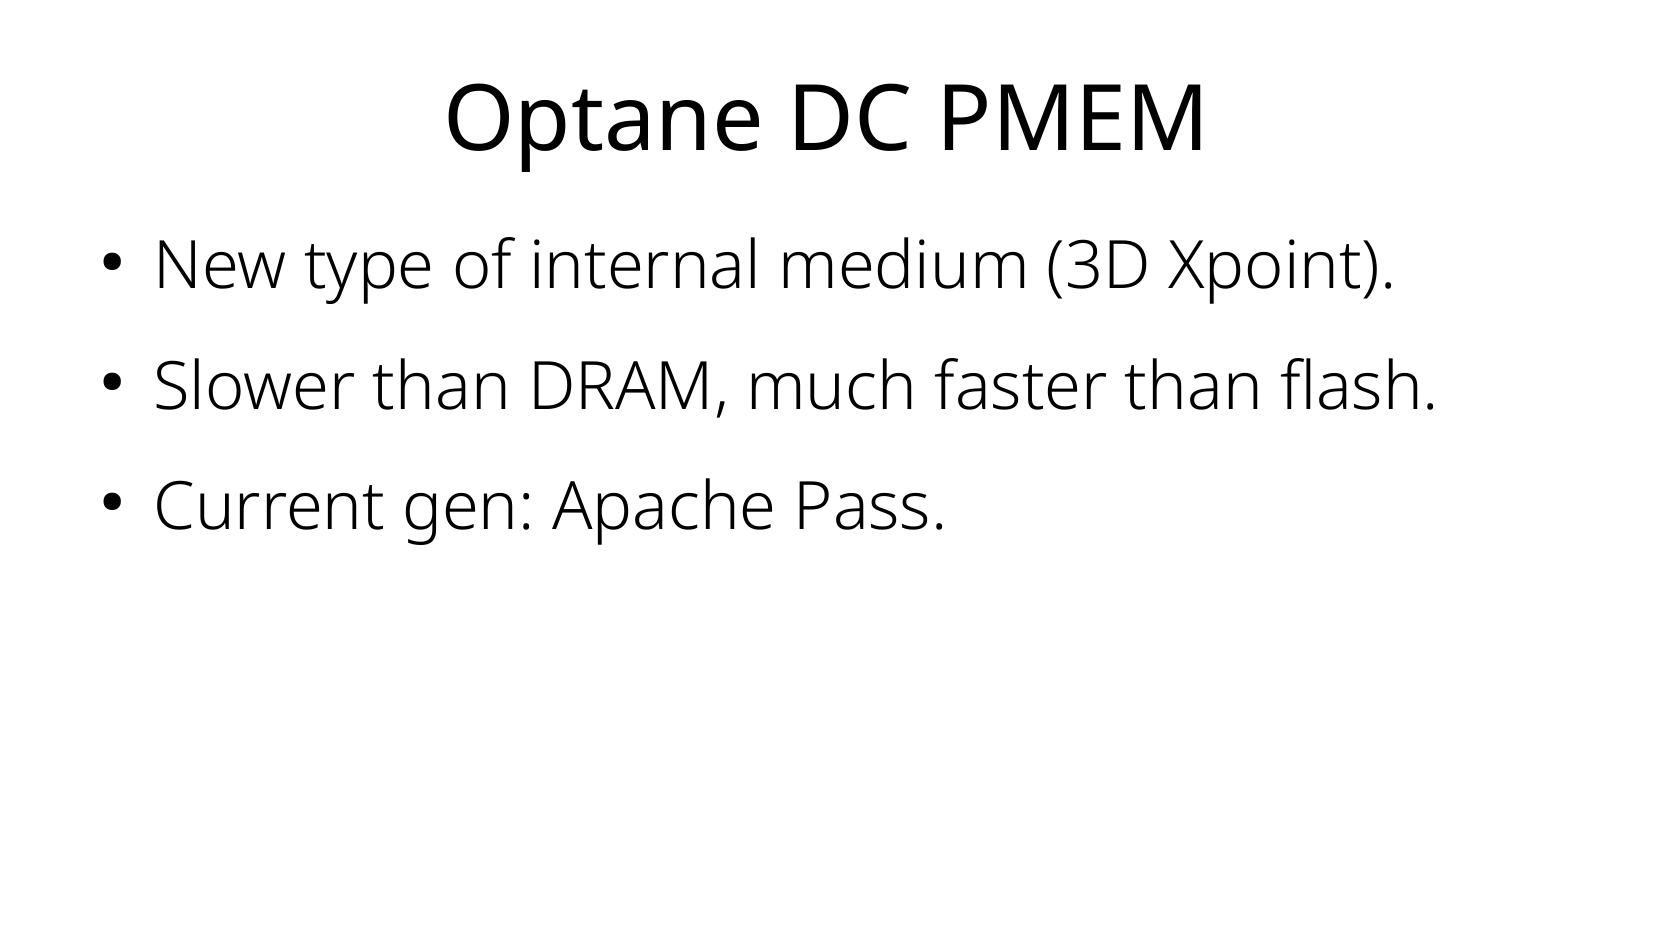

# Optane DC PMEM
New type of internal medium (3D Xpoint).
Slower than DRAM, much faster than flash.
Current gen: Apache Pass.